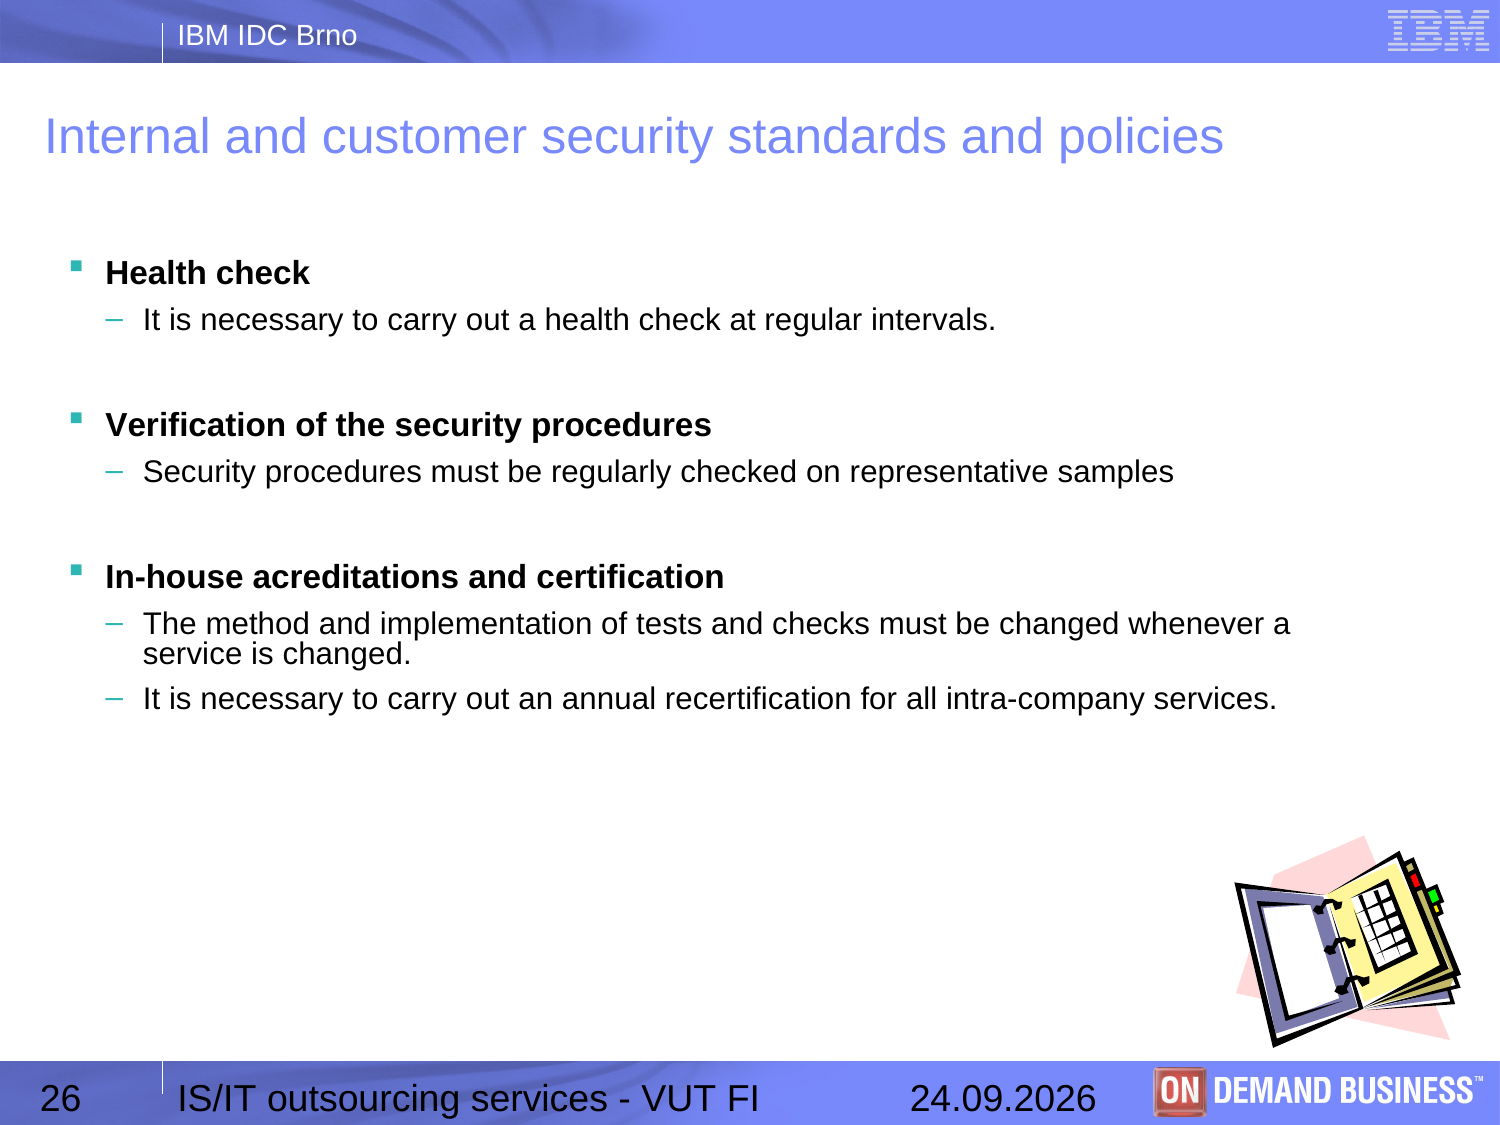

# Internal and customer security standards and policies
Health check
It is necessary to carry out a health check at regular intervals.
Verification of the security procedures
Security procedures must be regularly checked on representative samples
In-house acreditations and certification
The method and implementation of tests and checks must be changed whenever a service is changed.
It is necessary to carry out an annual recertification for all intra-company services.
26
IS/IT outsourcing services - VUT FI